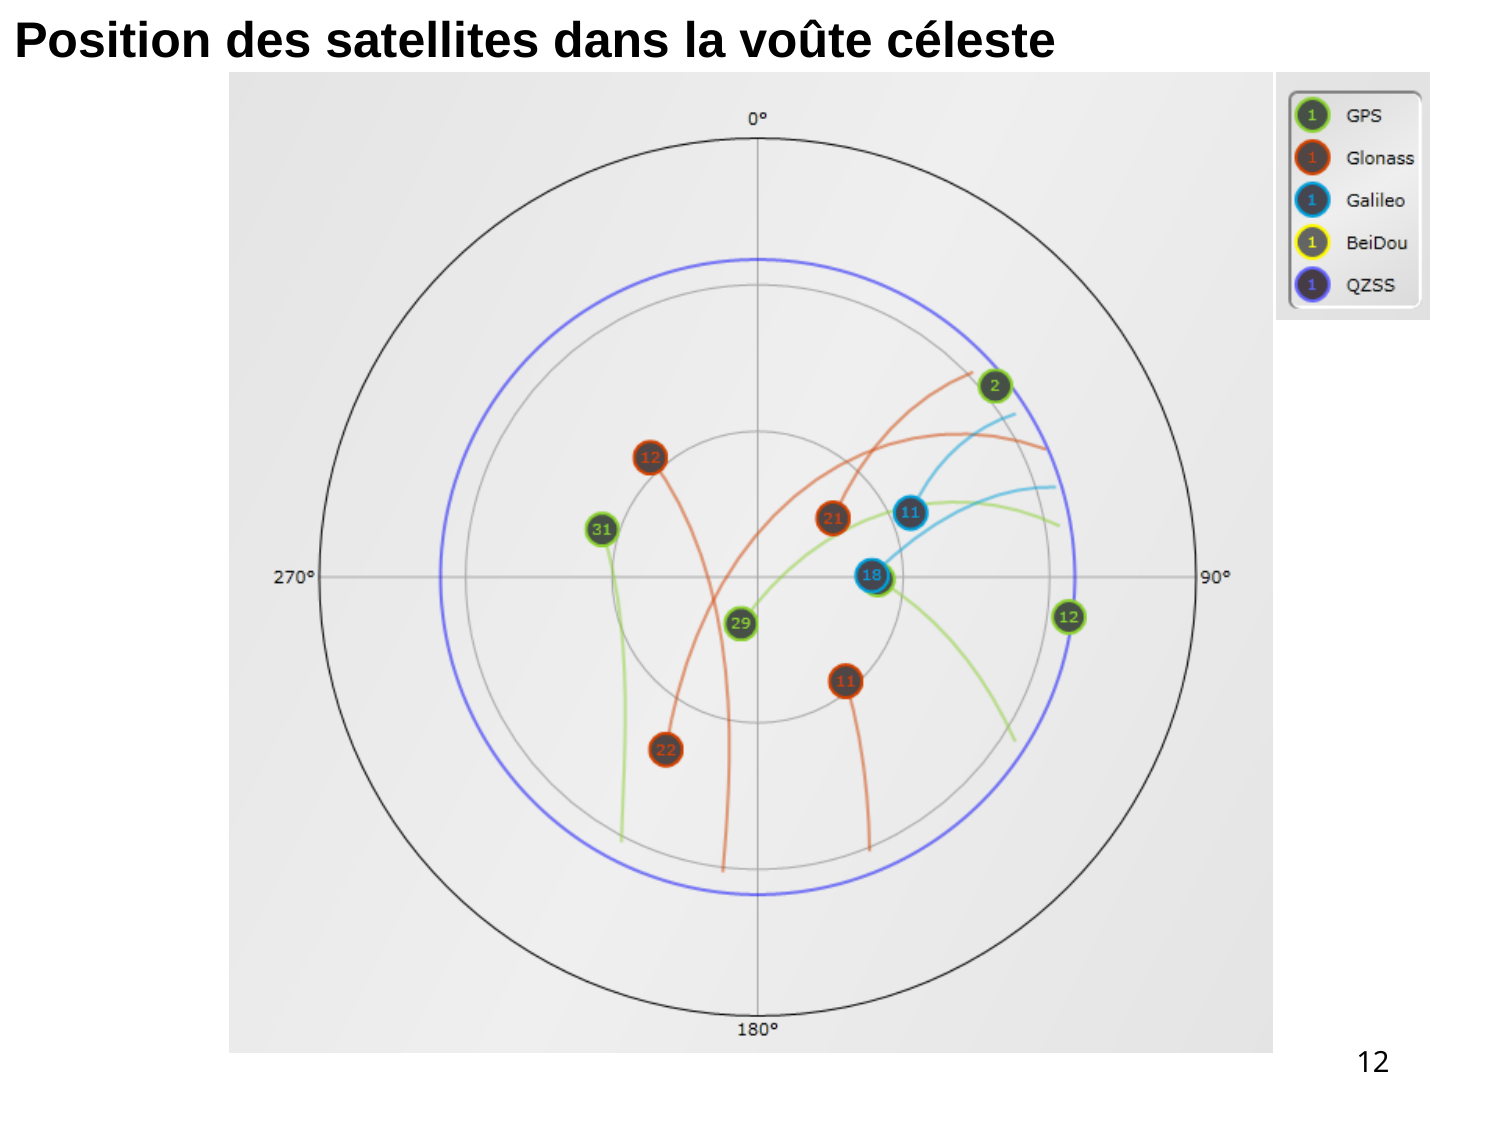

Position des satellites dans la voûte céleste
12
8